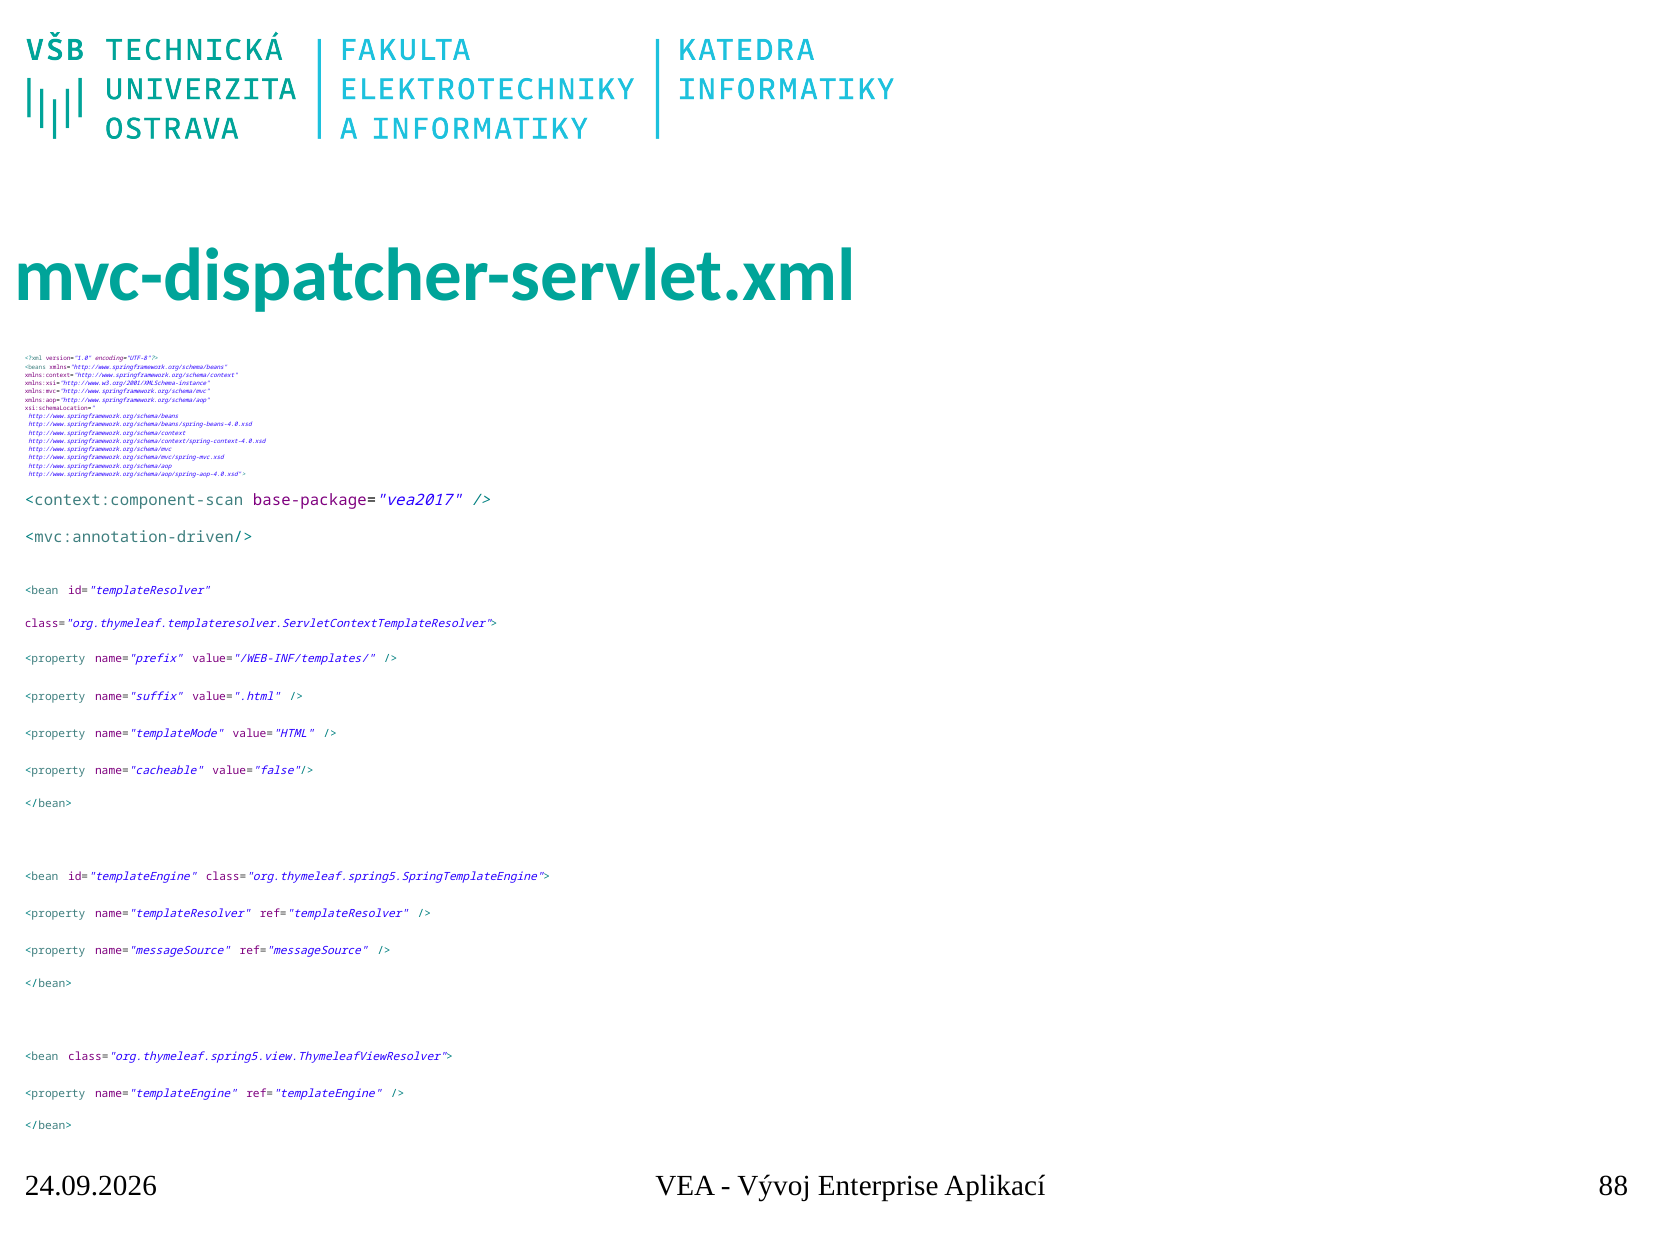

# mvc-dispatcher-servlet.xml
<?xml version="1.0" encoding="UTF-8"?>
<beans xmlns="http://www.springframework.org/schema/beans"
xmlns:context="http://www.springframework.org/schema/context"
xmlns:xsi="http://www.w3.org/2001/XMLSchema-instance"
xmlns:mvc="http://www.springframework.org/schema/mvc"
xmlns:aop="http://www.springframework.org/schema/aop"
xsi:schemaLocation="
 http://www.springframework.org/schema/beans
 http://www.springframework.org/schema/beans/spring-beans-4.0.xsd
 http://www.springframework.org/schema/context
 http://www.springframework.org/schema/context/spring-context-4.0.xsd
 http://www.springframework.org/schema/mvc
 http://www.springframework.org/schema/mvc/spring-mvc.xsd
 http://www.springframework.org/schema/aop
 http://www.springframework.org/schema/aop/spring-aop-4.0.xsd">
<context:component-scan base-package="vea2017" />
<mvc:annotation-driven/>
<bean id="templateResolver"
class="org.thymeleaf.templateresolver.ServletContextTemplateResolver">
<property name="prefix" value="/WEB-INF/templates/" />
<property name="suffix" value=".html" />
<property name="templateMode" value="HTML" />
<property name="cacheable" value="false"/>
</bean>
<bean id="templateEngine" class="org.thymeleaf.spring5.SpringTemplateEngine">
<property name="templateResolver" ref="templateResolver" />
<property name="messageSource" ref="messageSource" />
</bean>
<bean class="org.thymeleaf.spring5.view.ThymeleafViewResolver">
<property name="templateEngine" ref="templateEngine" />
</bean>
VEA - Vývoj Enterprise Aplikací
88